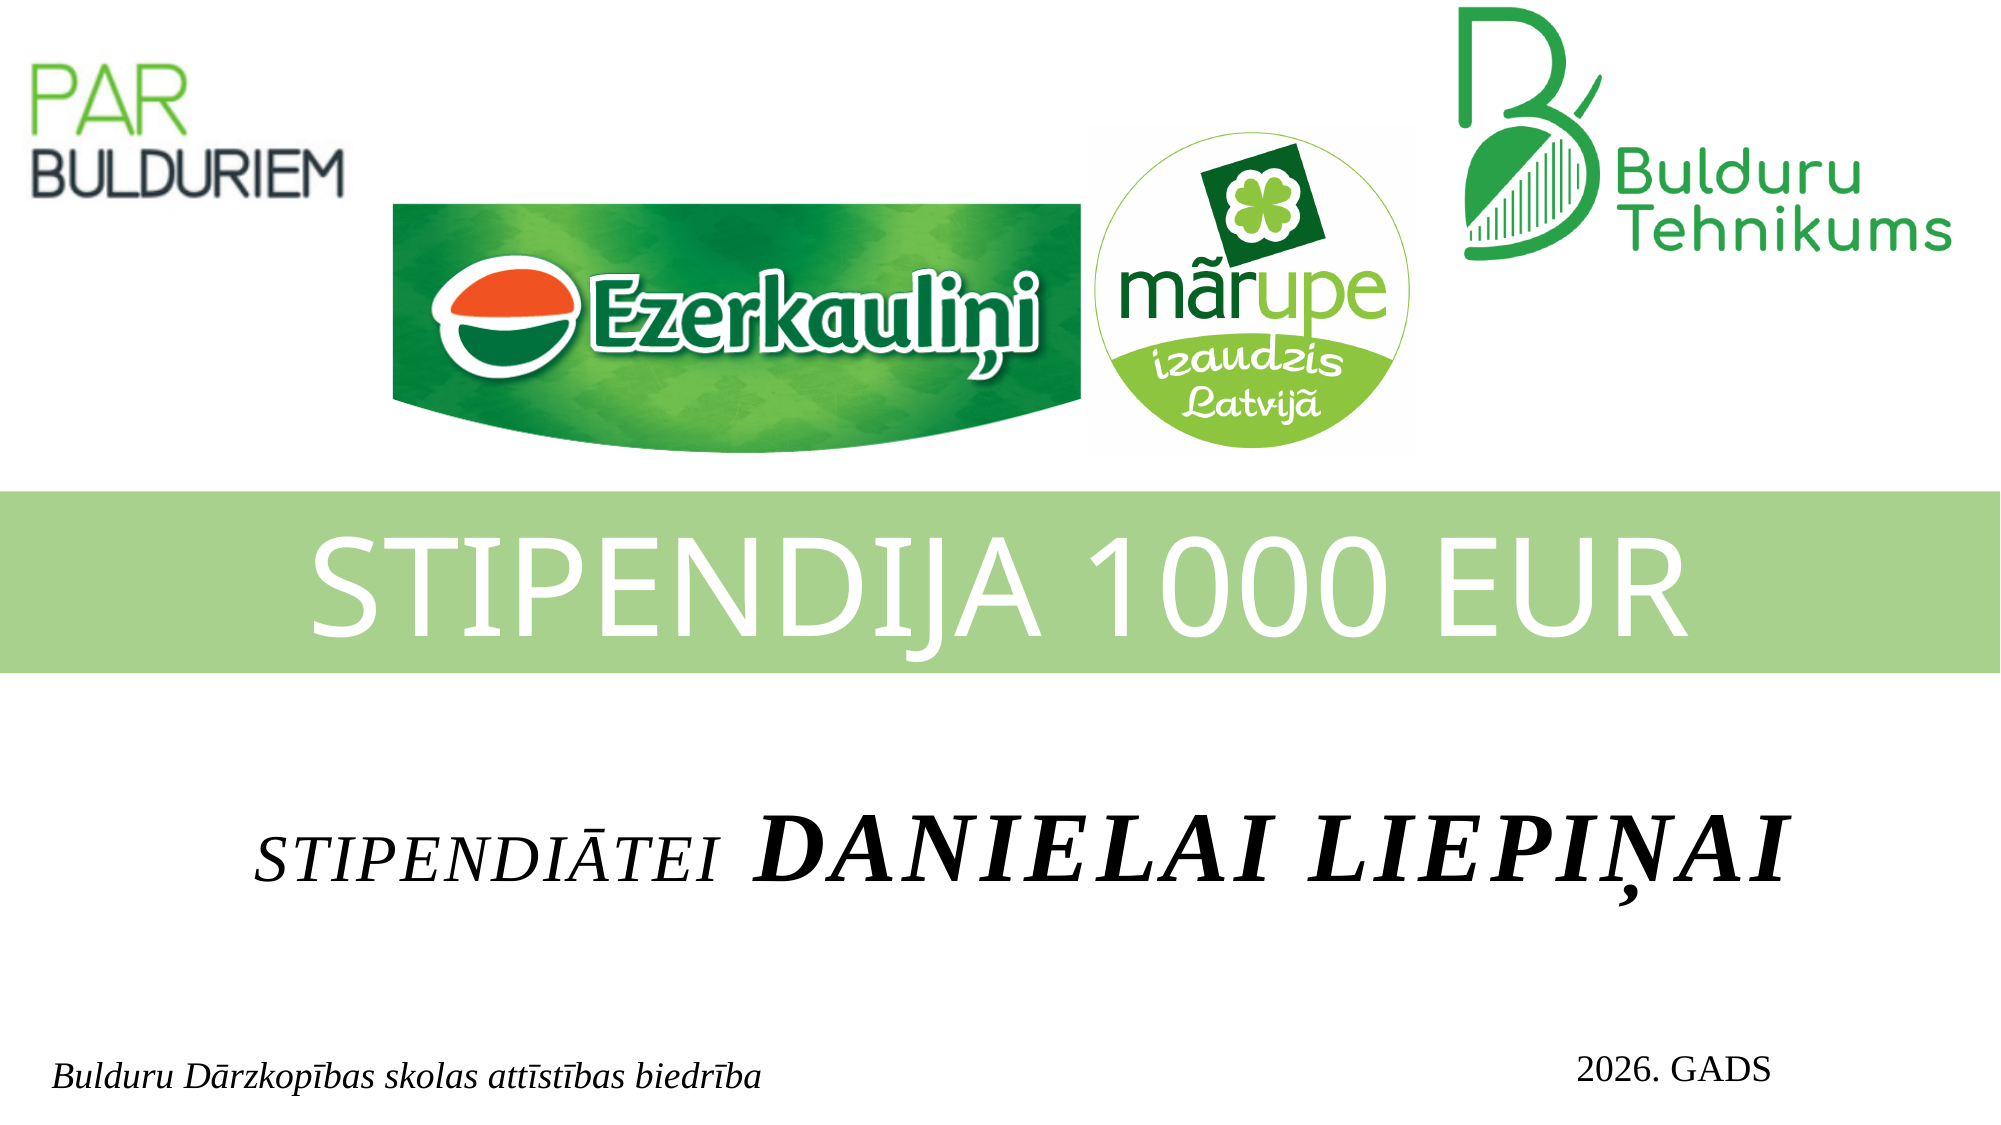

STIPENDIJA 1000 EUR
STIPENDIĀTEI DANIELAI LIEPIŅAI
2026. GADS
Bulduru Dārzkopības skolas attīstības biedrība